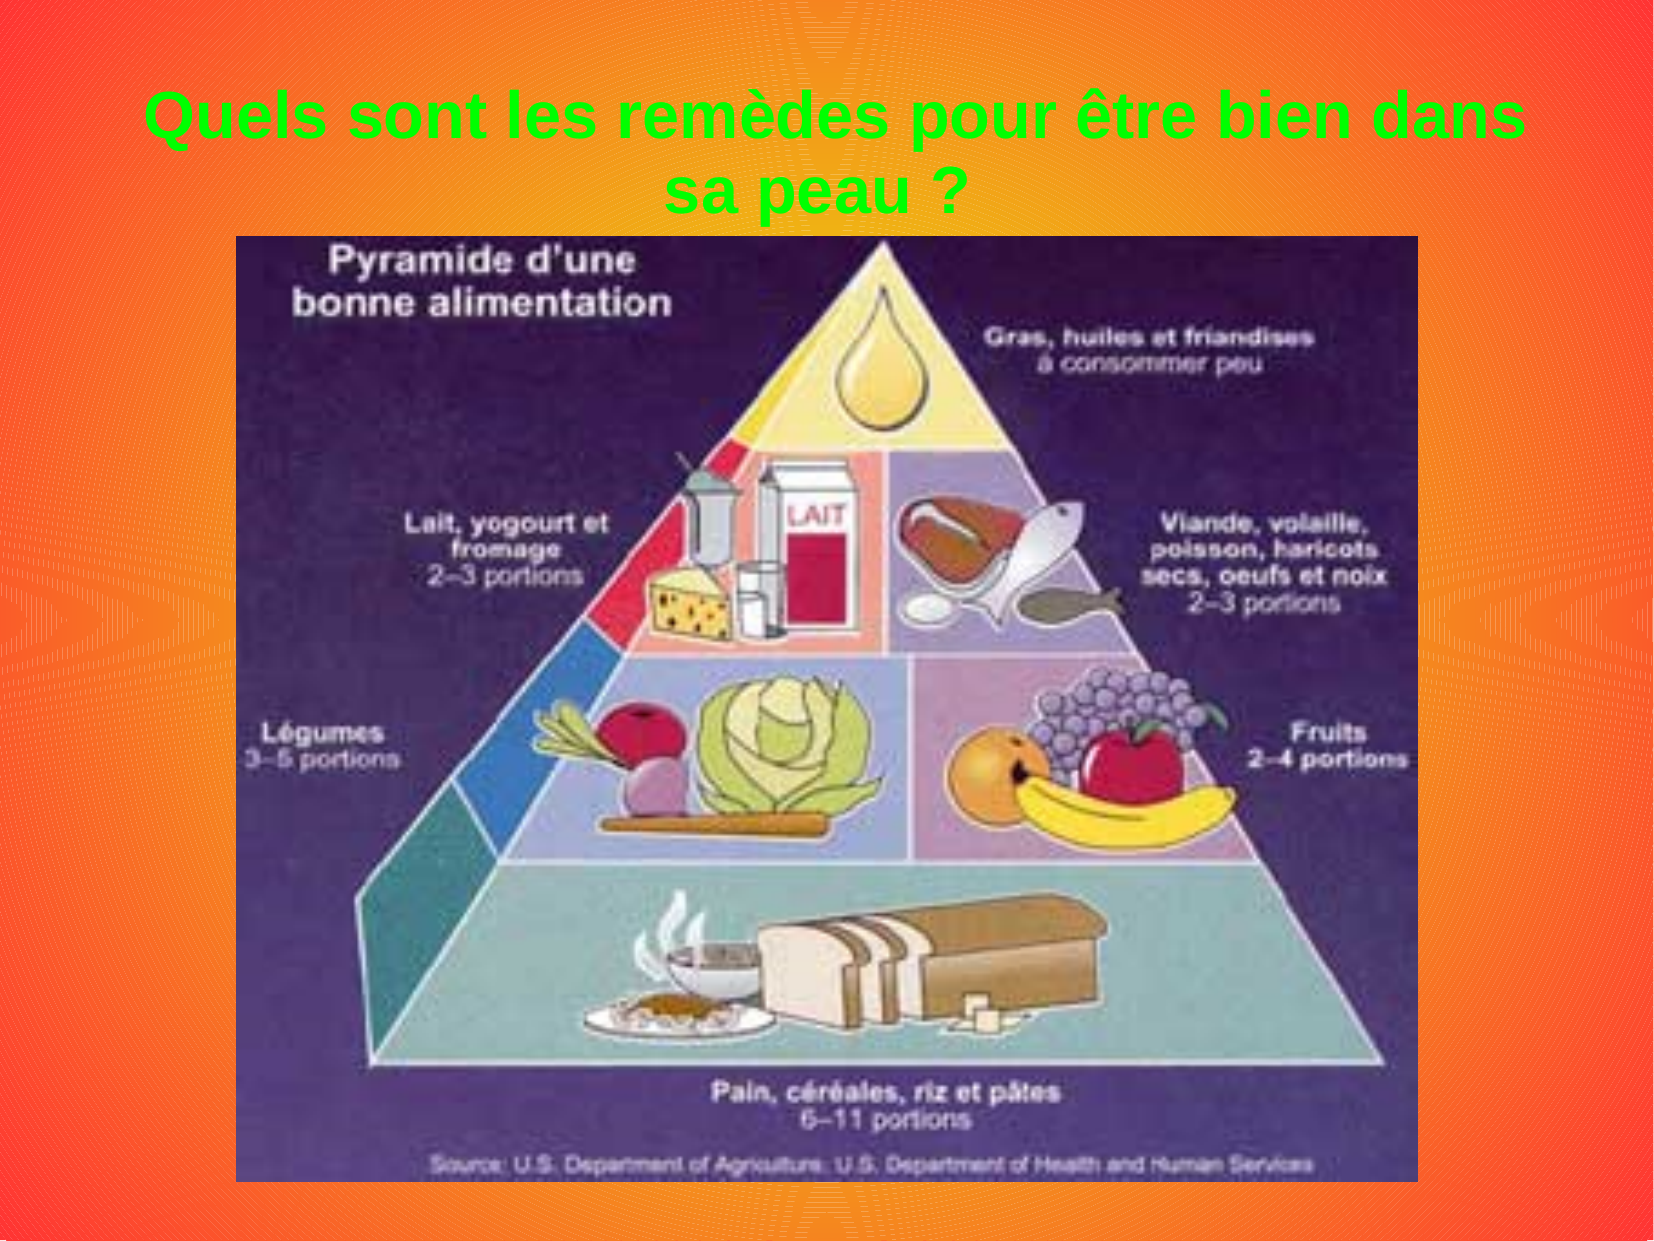

# Quels sont les remèdes pour être bien dans sa peau ?